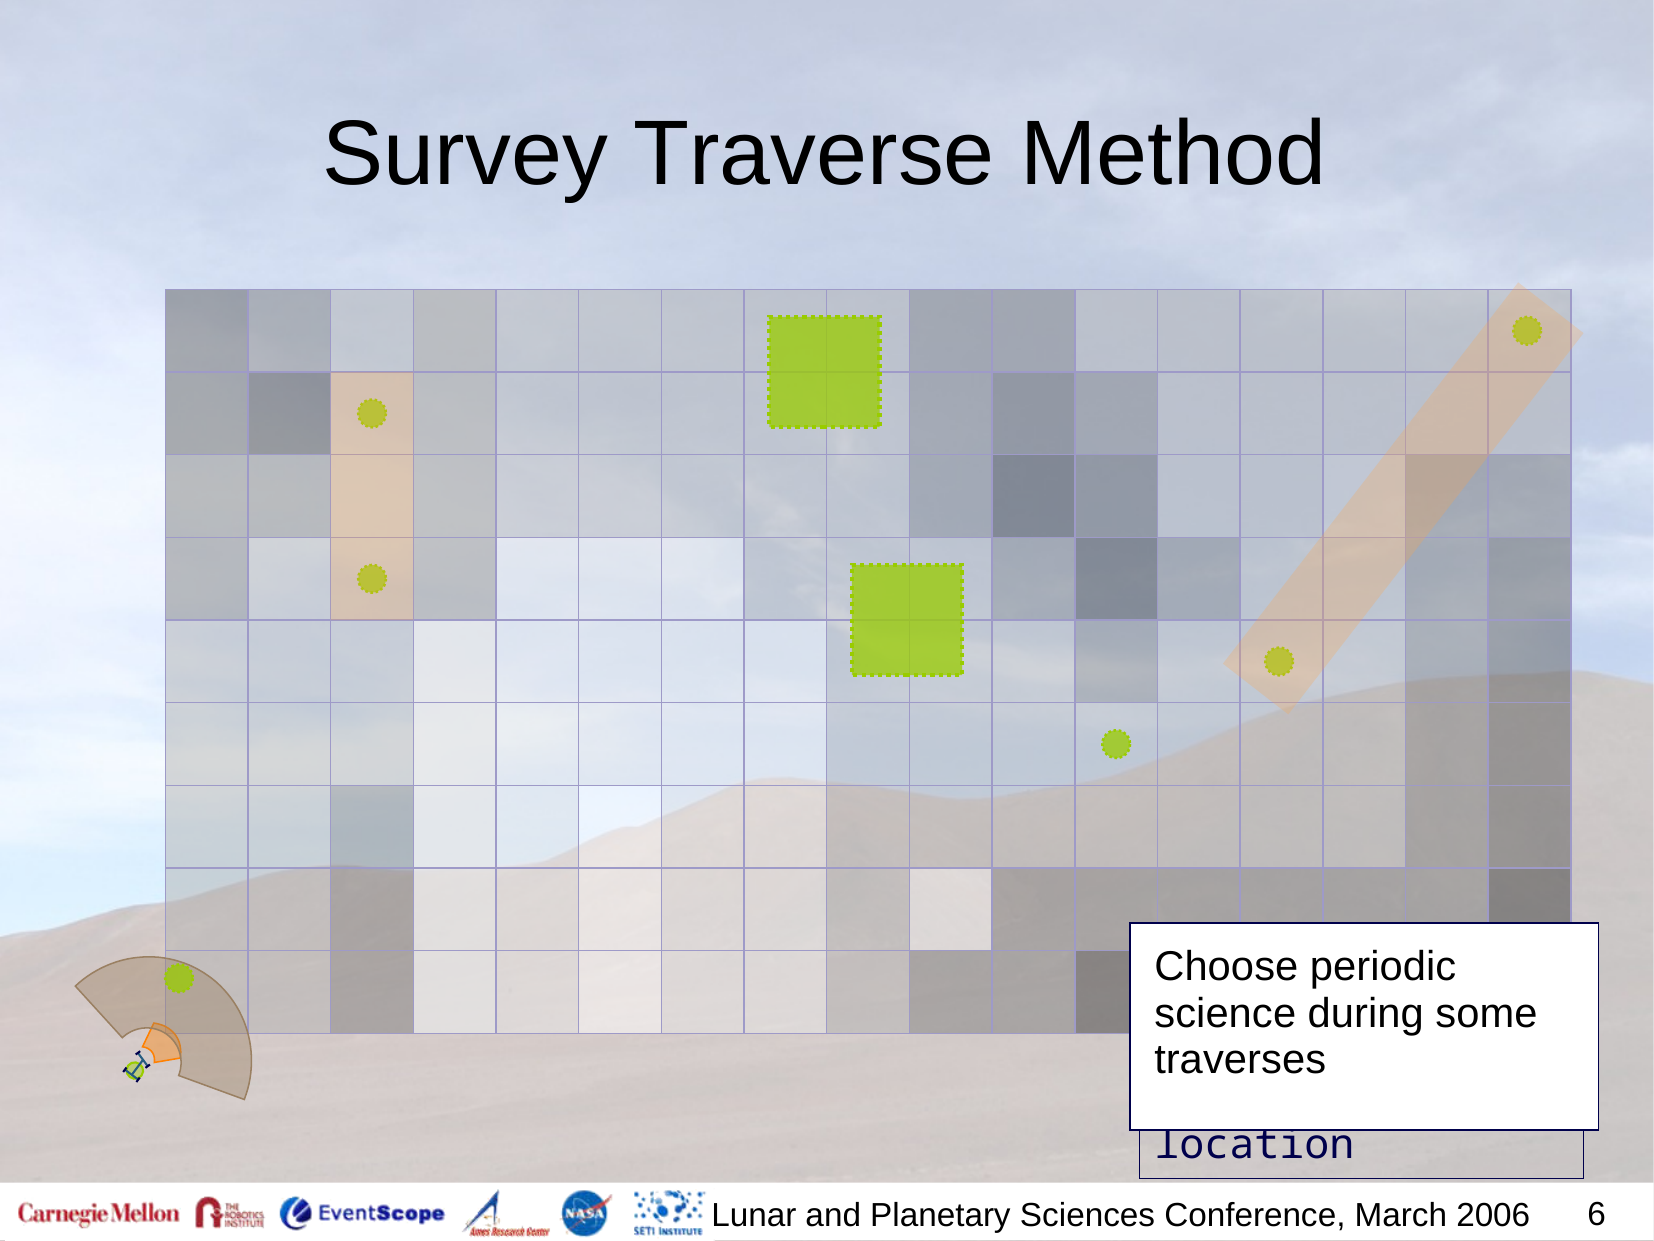

# Survey Traverse Method
Scientists pick subsurface sampling location
Choose periodic science during some traverses